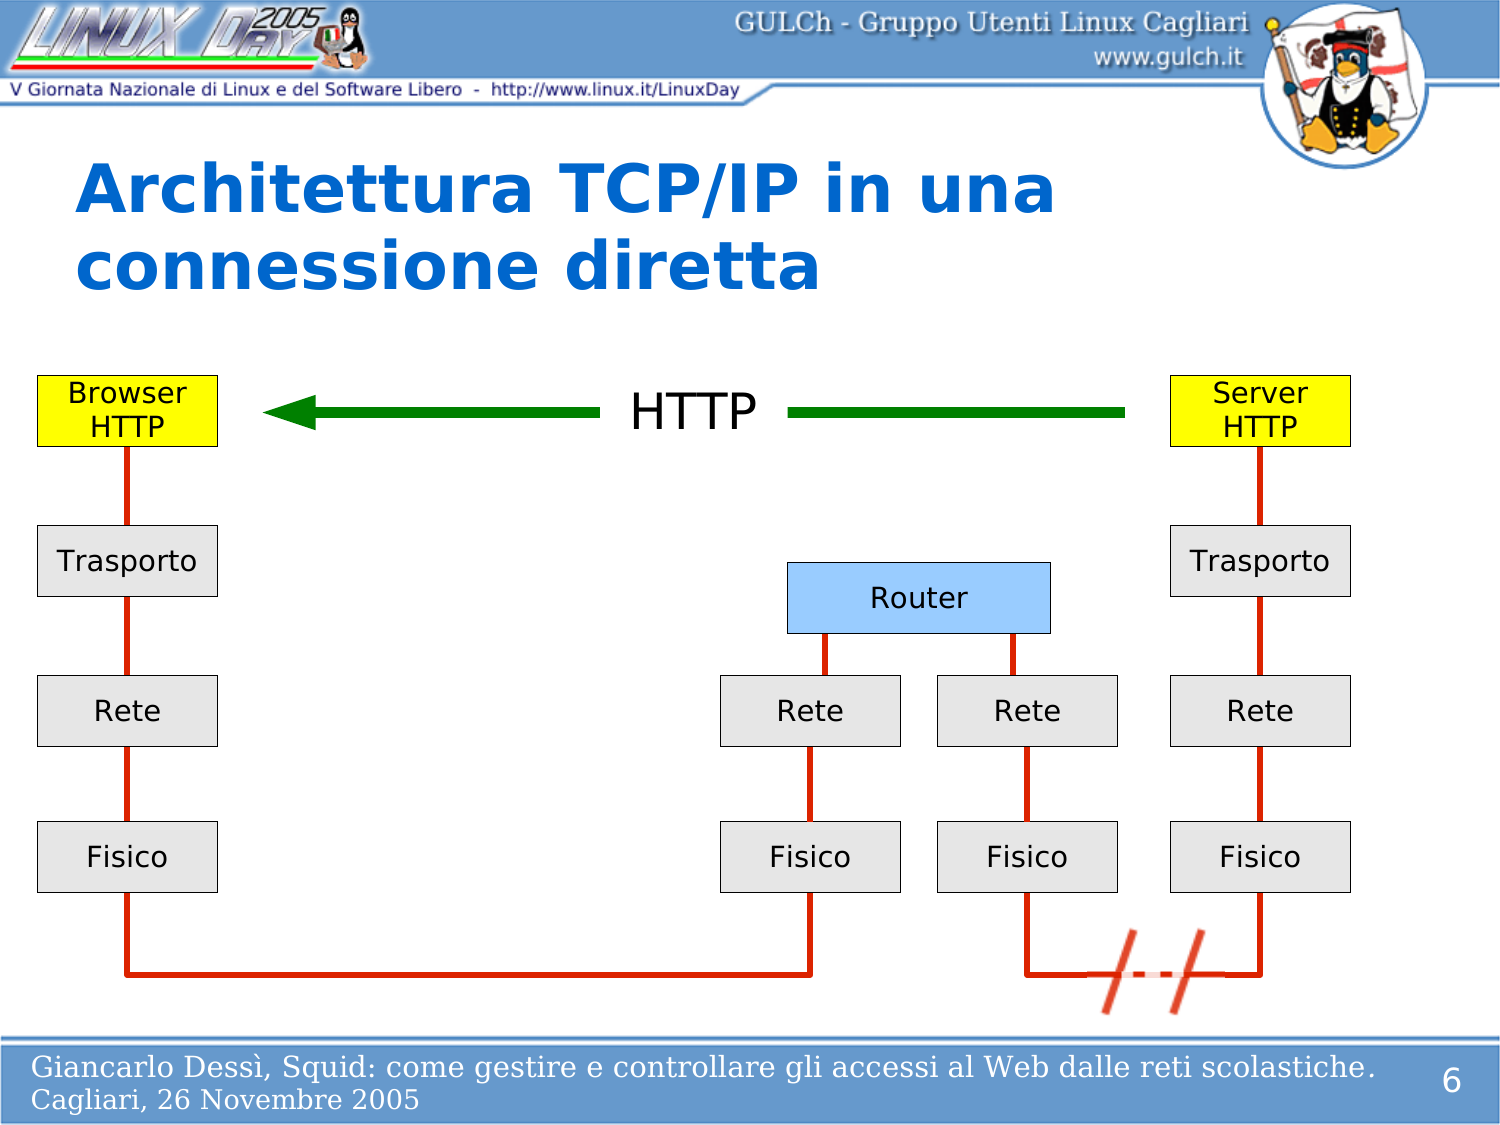

Architettura TCP/IP in una
connessione diretta
Browser
HTTP
HTTP
Server HTTP
Trasporto
Trasporto
Router
Rete
Rete
Rete
Rete
Fisico
Fisico
Fisico
Fisico